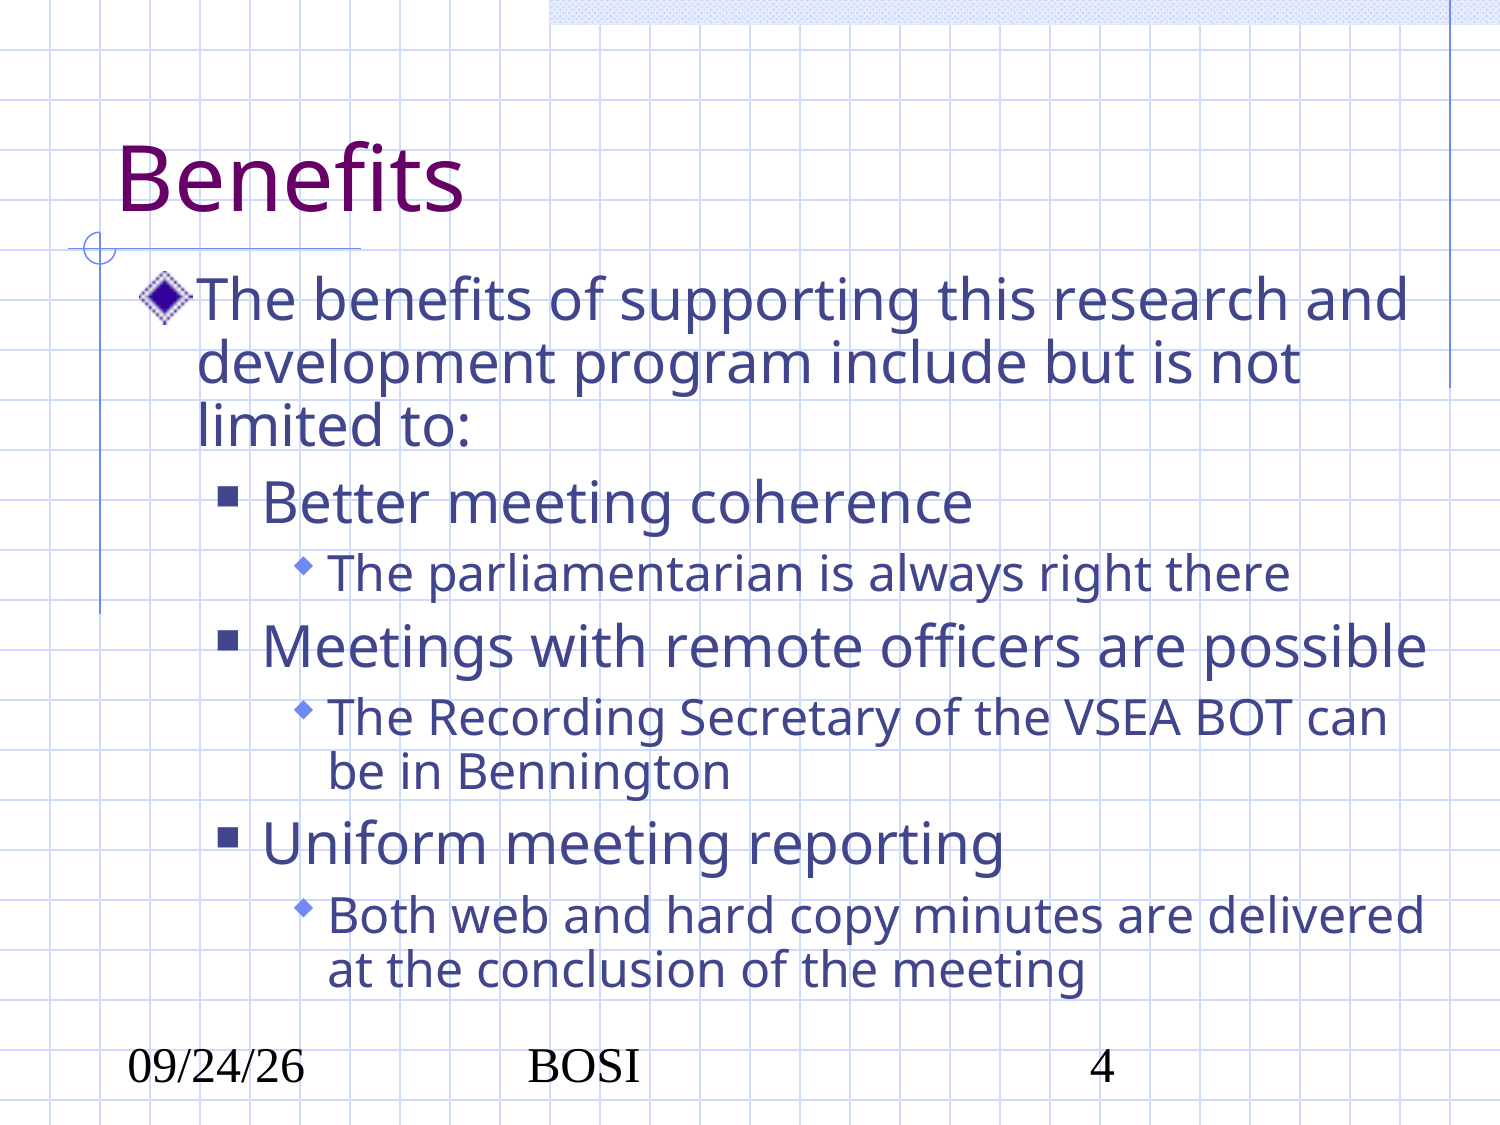

# Benefits
The benefits of supporting this research and development program include but is not limited to:
Better meeting coherence
The parliamentarian is always right there
Meetings with remote officers are possible
The Recording Secretary of the VSEA BOT can be in Bennington
Uniform meeting reporting
Both web and hard copy minutes are delivered at the conclusion of the meeting
BOSI
4